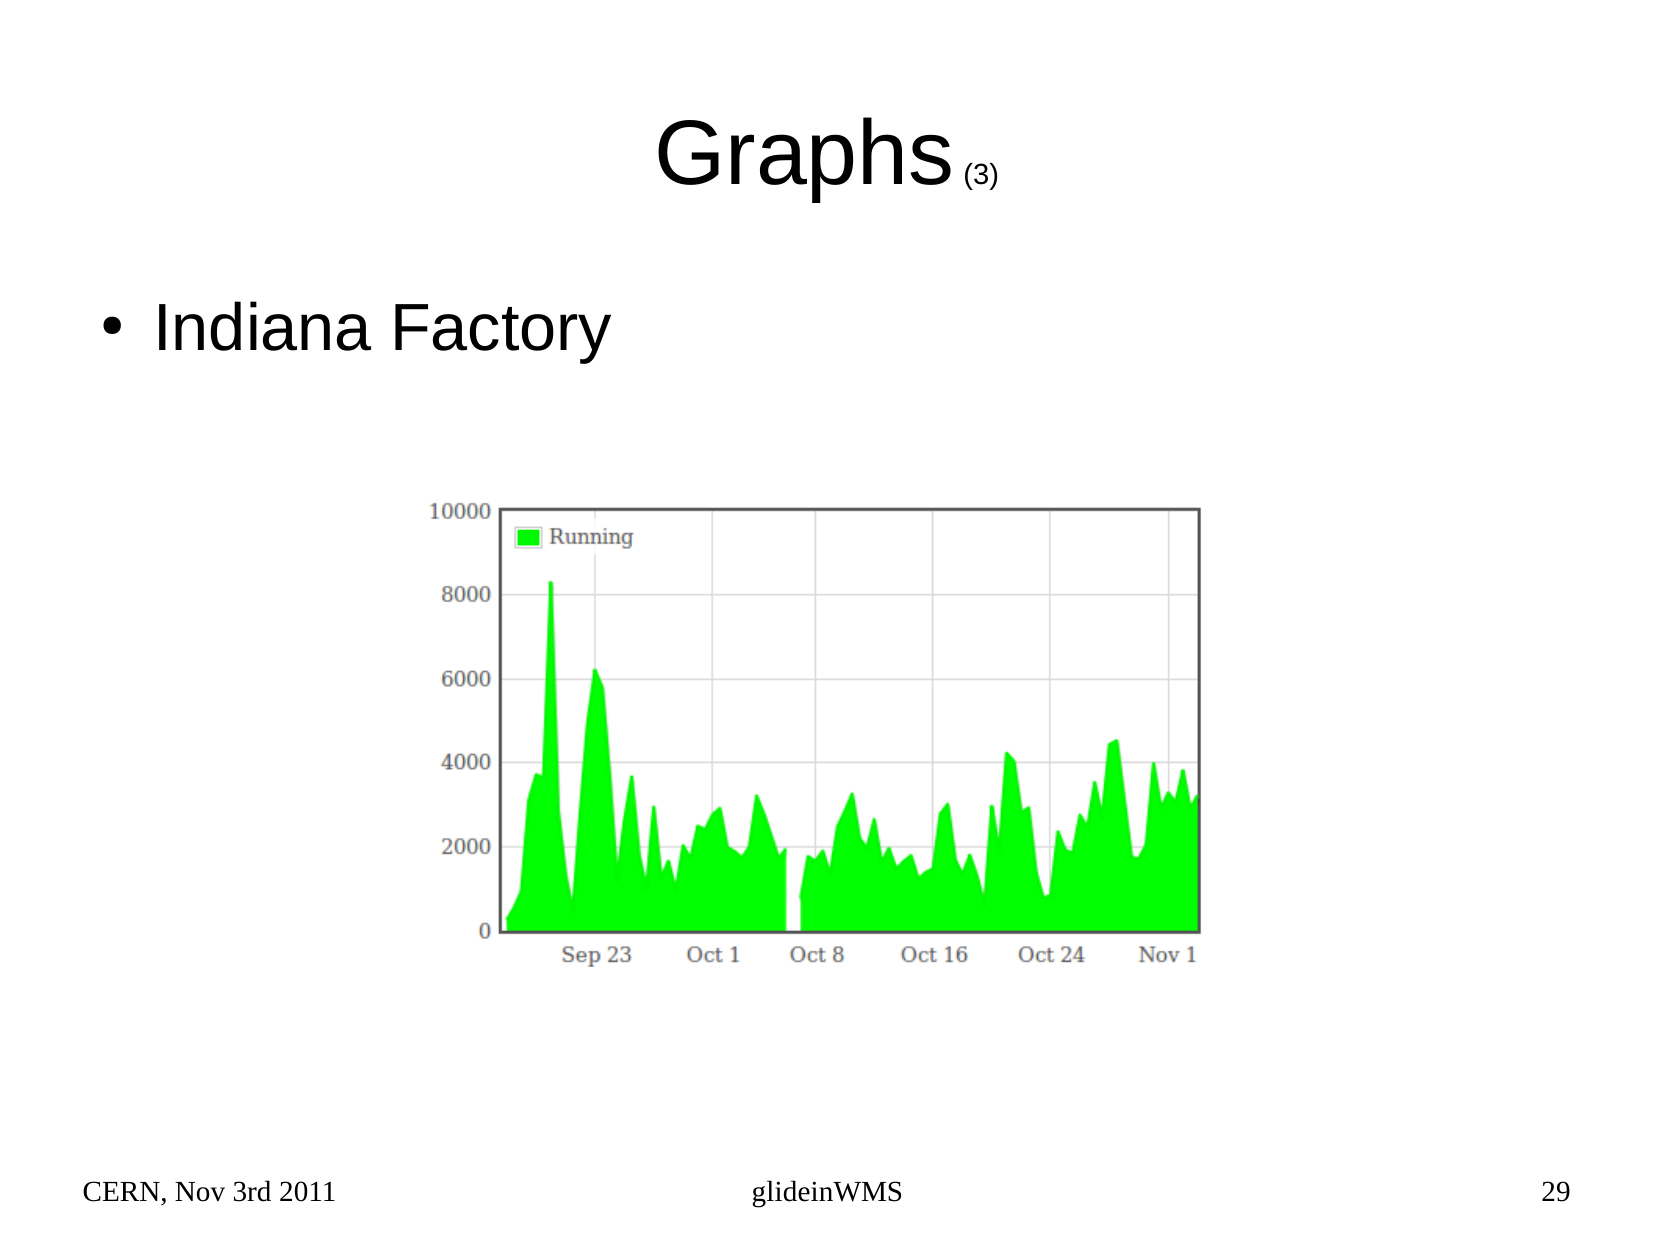

# Graphs (3)
Indiana Factory
CERN, Nov 3rd 2011
glideinWMS
29